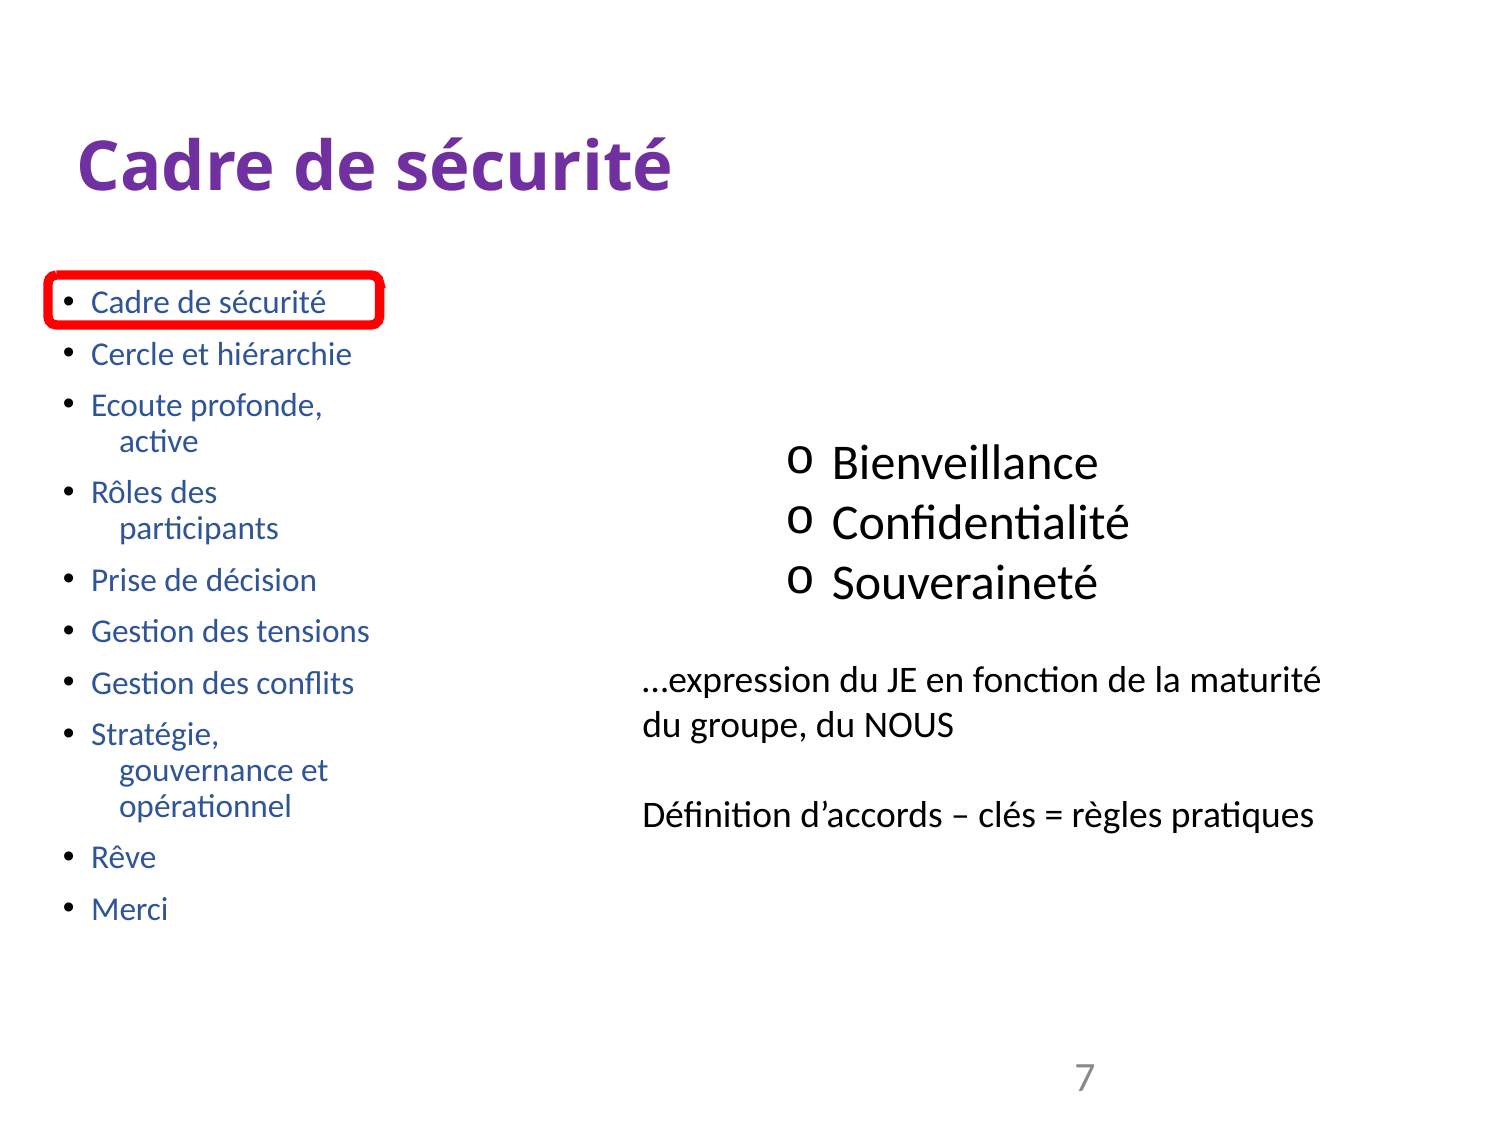

# Cadre de sécurité
Cadre de sécurité
Cercle et hiérarchie
Ecoute profonde, active
Rôles des participants
Prise de décision
Gestion des tensions
Gestion des conflits
Stratégie, gouvernance et opérationnel
Rêve
Merci
Bienveillance
Confidentialité
Souveraineté
…expression du JE en fonction de la maturité du groupe, du NOUS
Définition d’accords – clés = règles pratiques
7